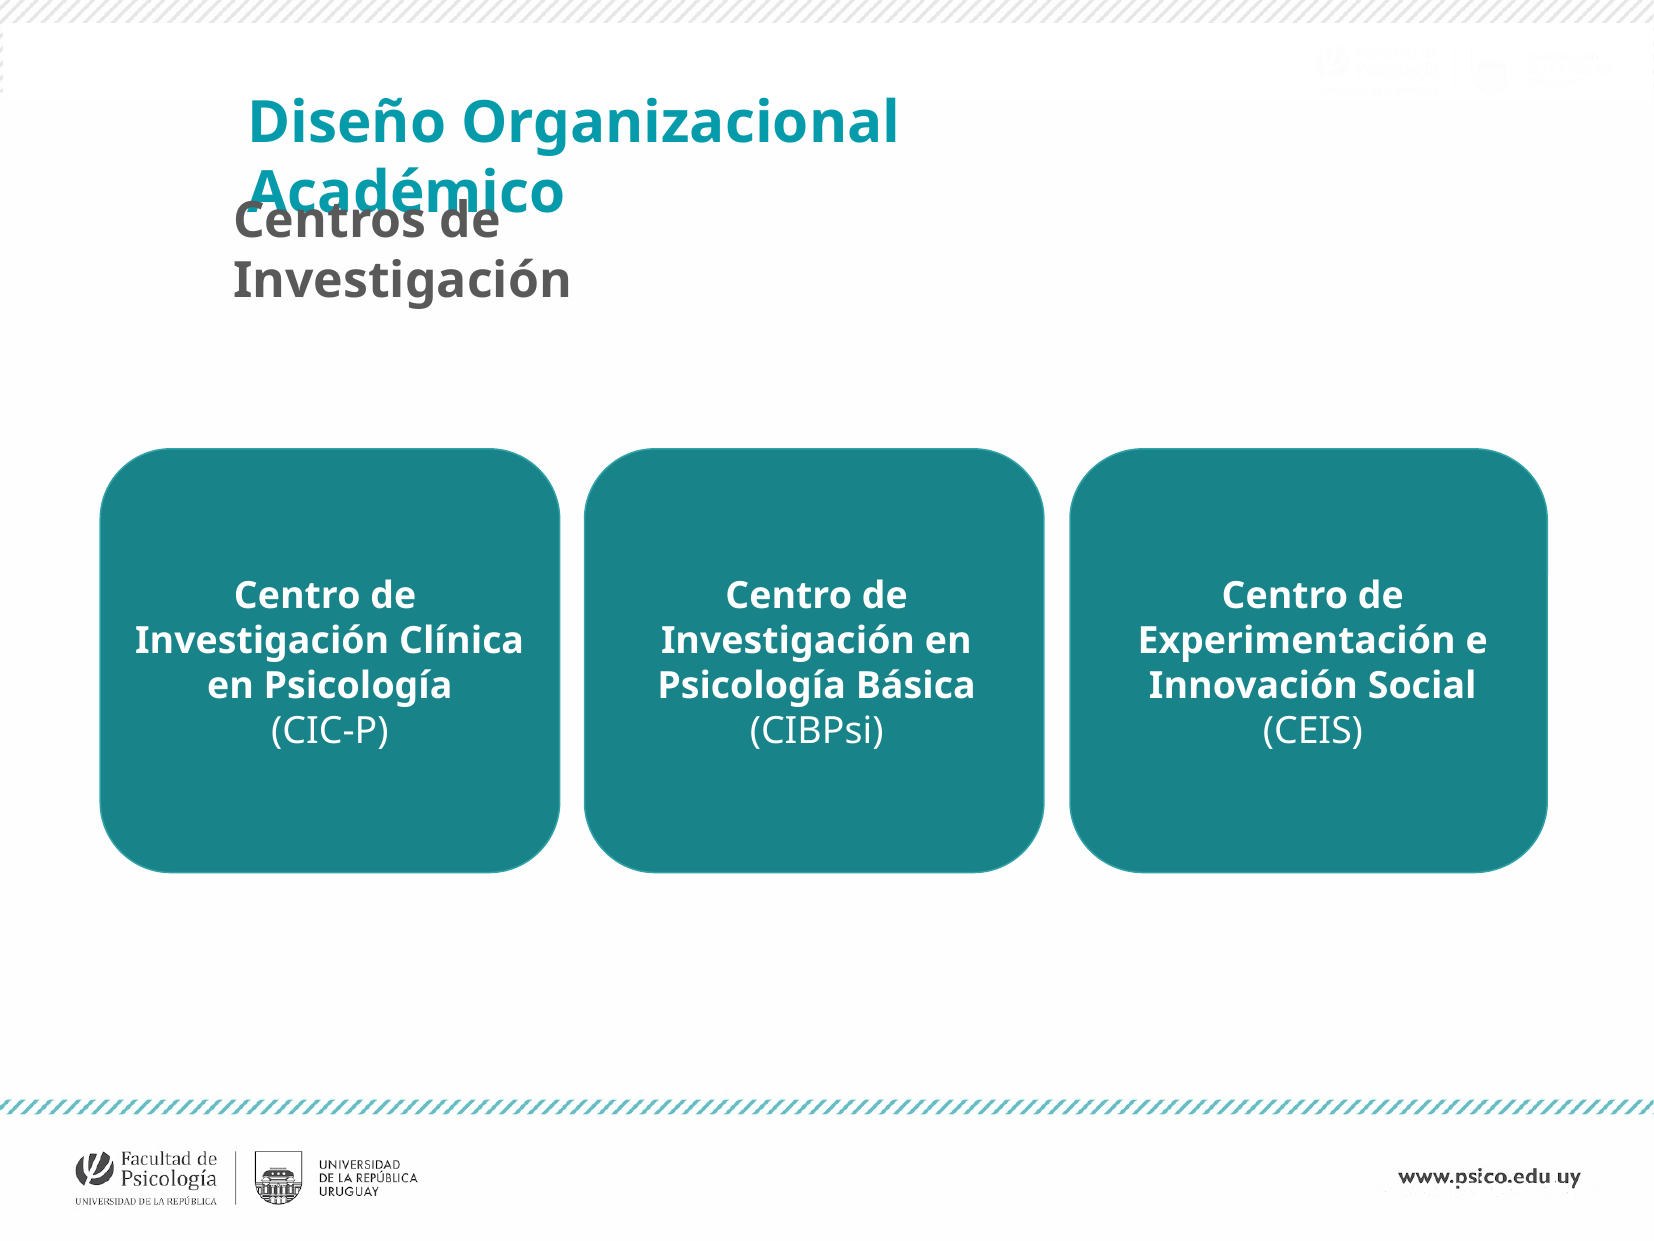

Diseño Organizacional Académico
Centros de Investigación
Centro de Experimentación e Innovación Social (CEIS)
Centro de
Investigación Clínica
en Psicología
(CIC-P)
Centro de Investigación en Psicología Básica (CIBPsi)